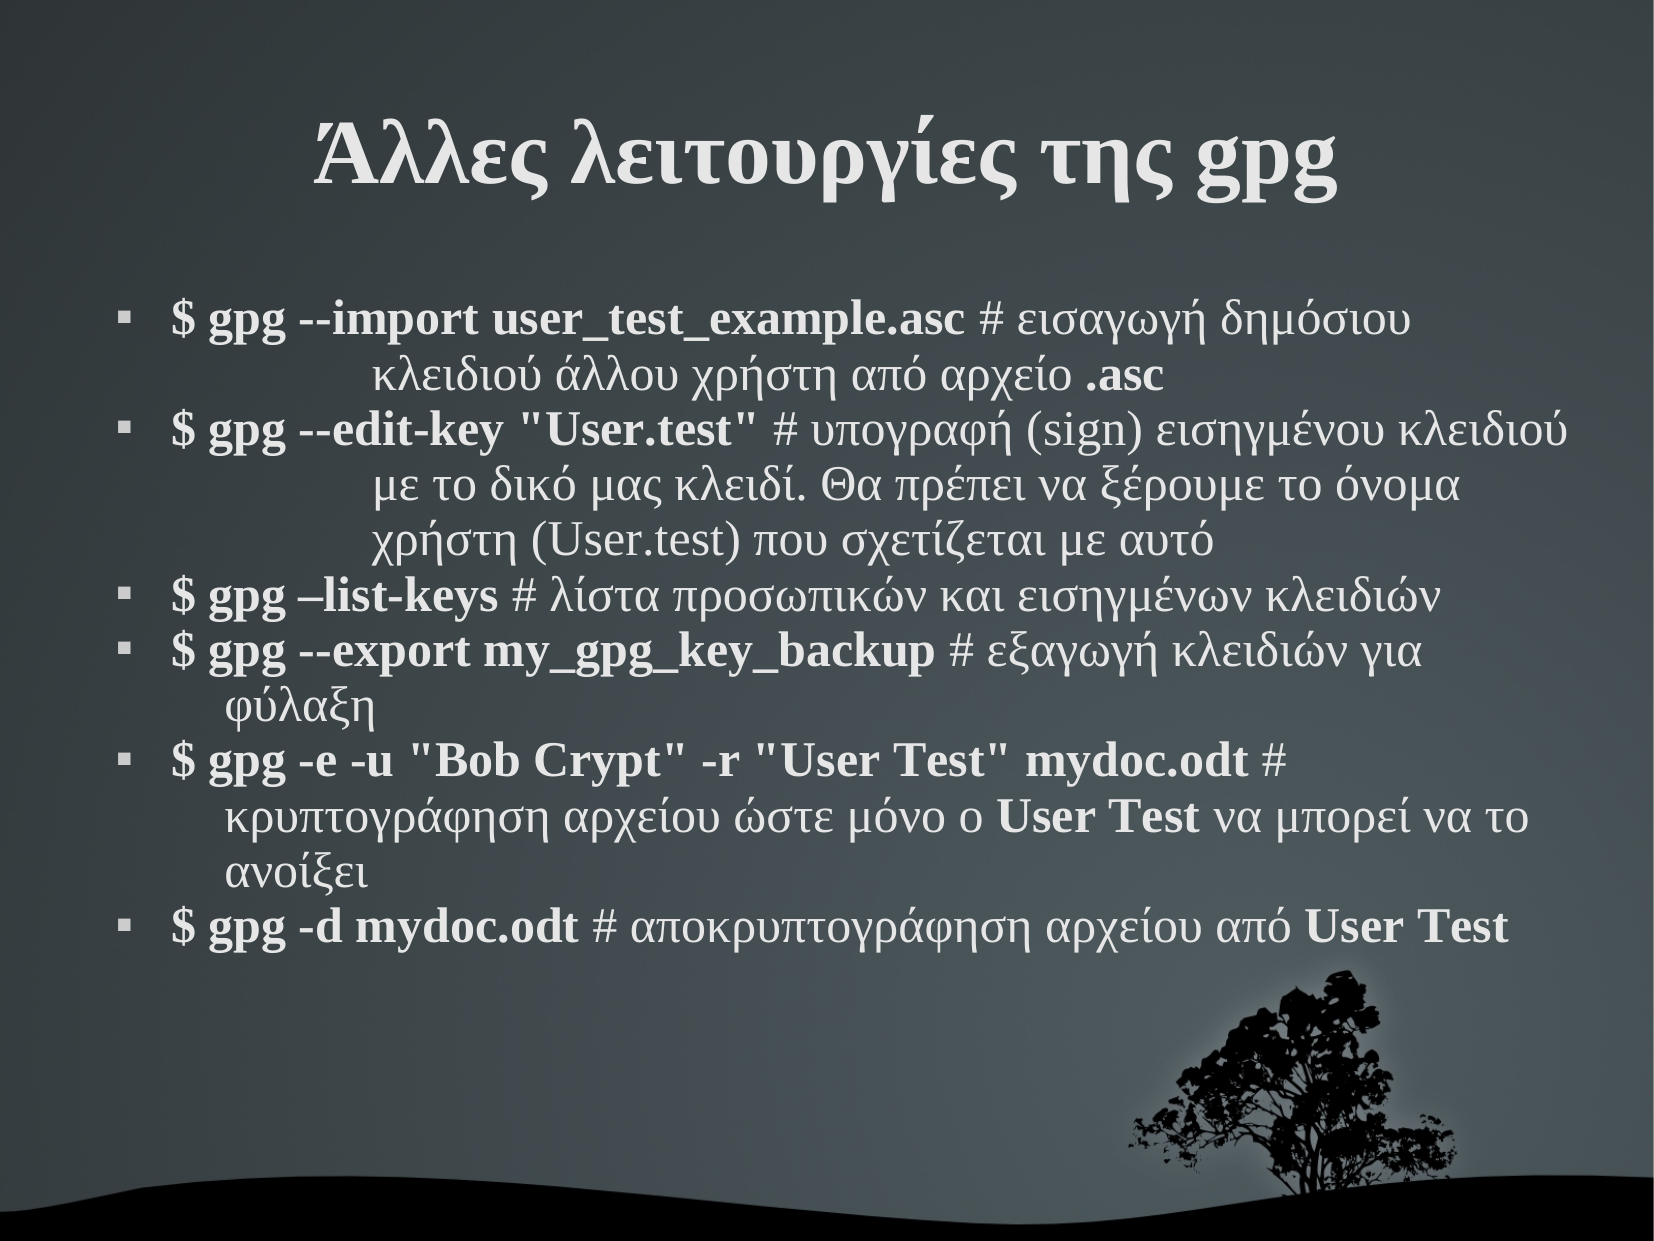

# Άλλες λειτουργίες της gpg
$ gpg --import user_test_example.asc # εισαγωγή δημόσιου 				κλειδιού άλλου χρήστη από αρχείο .asc
$ gpg --edit-key "User.test" # υπογραφή (sign) εισηγμένου κλειδιού 		με το δικό μας κλειδί. Θα πρέπει να ξέρουμε το όνομα 				χρήστη (User.test) που σχετίζεται με αυτό
$ gpg –list-keys # λίστα προσωπικών και εισηγμένων κλειδιών
$ gpg --export my_gpg_key_backup # εξαγωγή κλειδιών για φύλαξη
$ gpg -e -u "Bob Crypt" -r "User Test" mydoc.odt # κρυπτογράφηση αρχείου ώστε μόνο ο User Test να μπορεί να το ανοίξει
$ gpg -d mydoc.odt # αποκρυπτογράφηση αρχείου από User Test